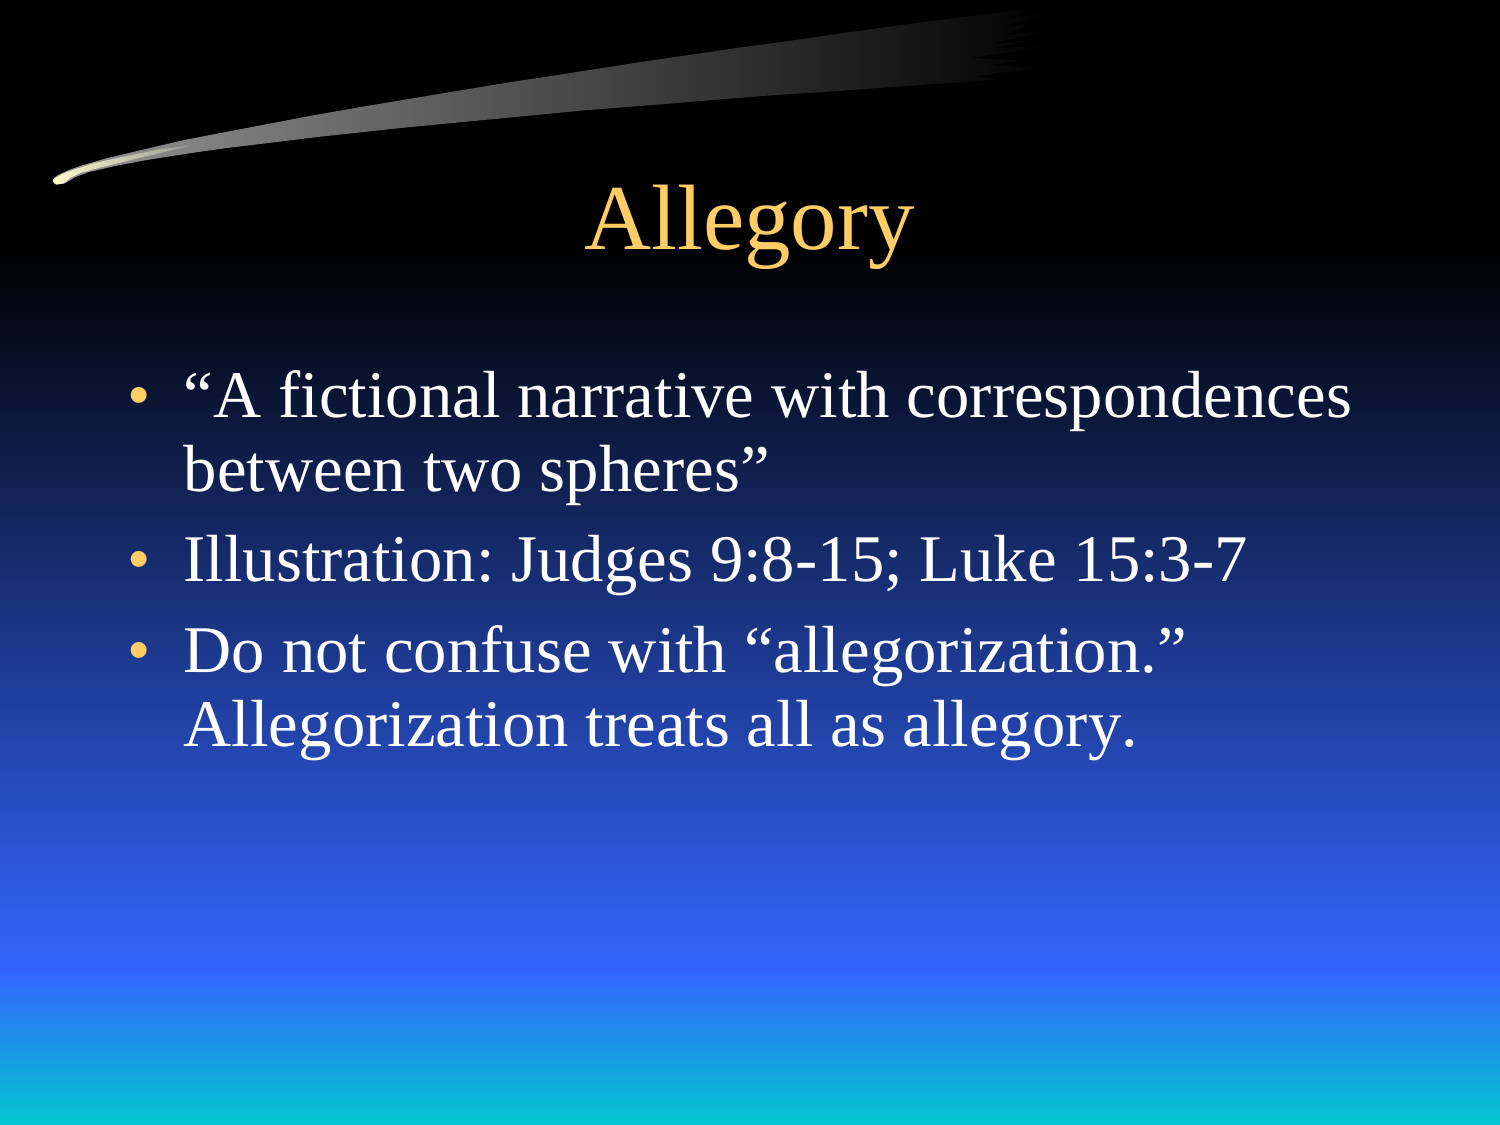

# Allegory
“A fictional narrative with correspondences between two spheres”
Illustration: Judges 9:8-15; Luke 15:3-7
Do not confuse with “allegorization.”
Allegorization treats all as allegory.